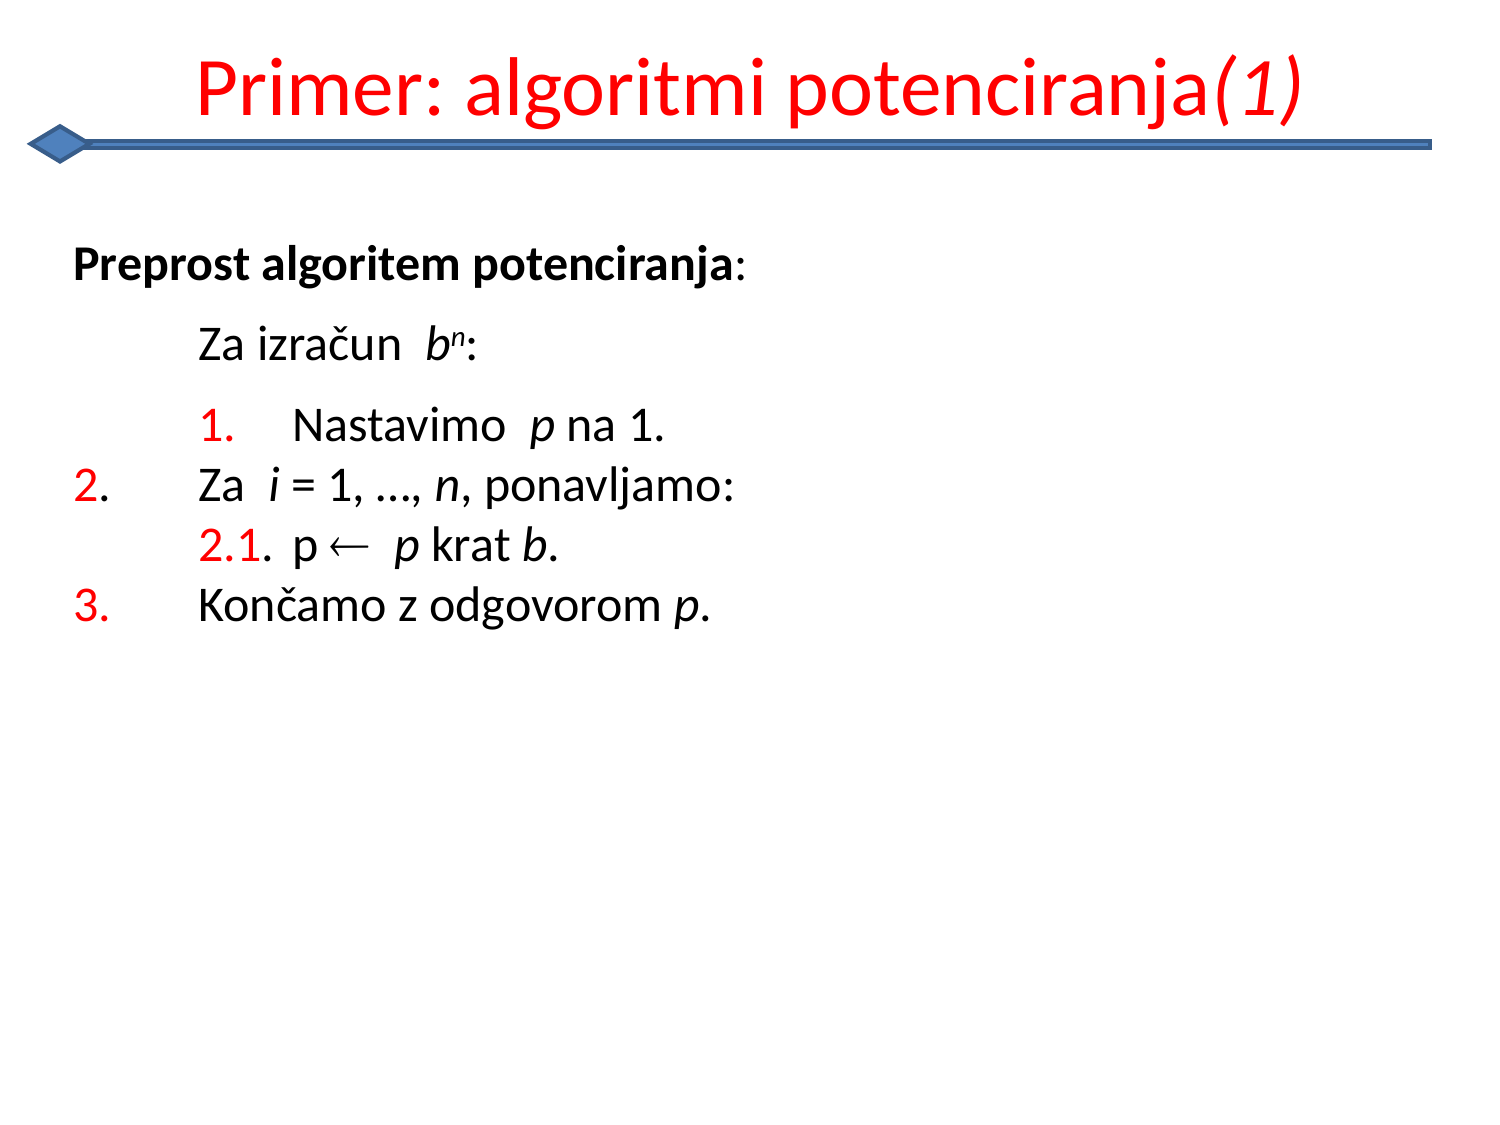

# Primer: algoritmi potenciranja(1)
Preprost algoritem potenciranja:
	Za izračun bn:
	1.	Nastavimo p na 1.
2.	Za i = 1, …, n, ponavljamo:
	2.1.	p  p krat b.
3.	Končamo z odgovorom p.